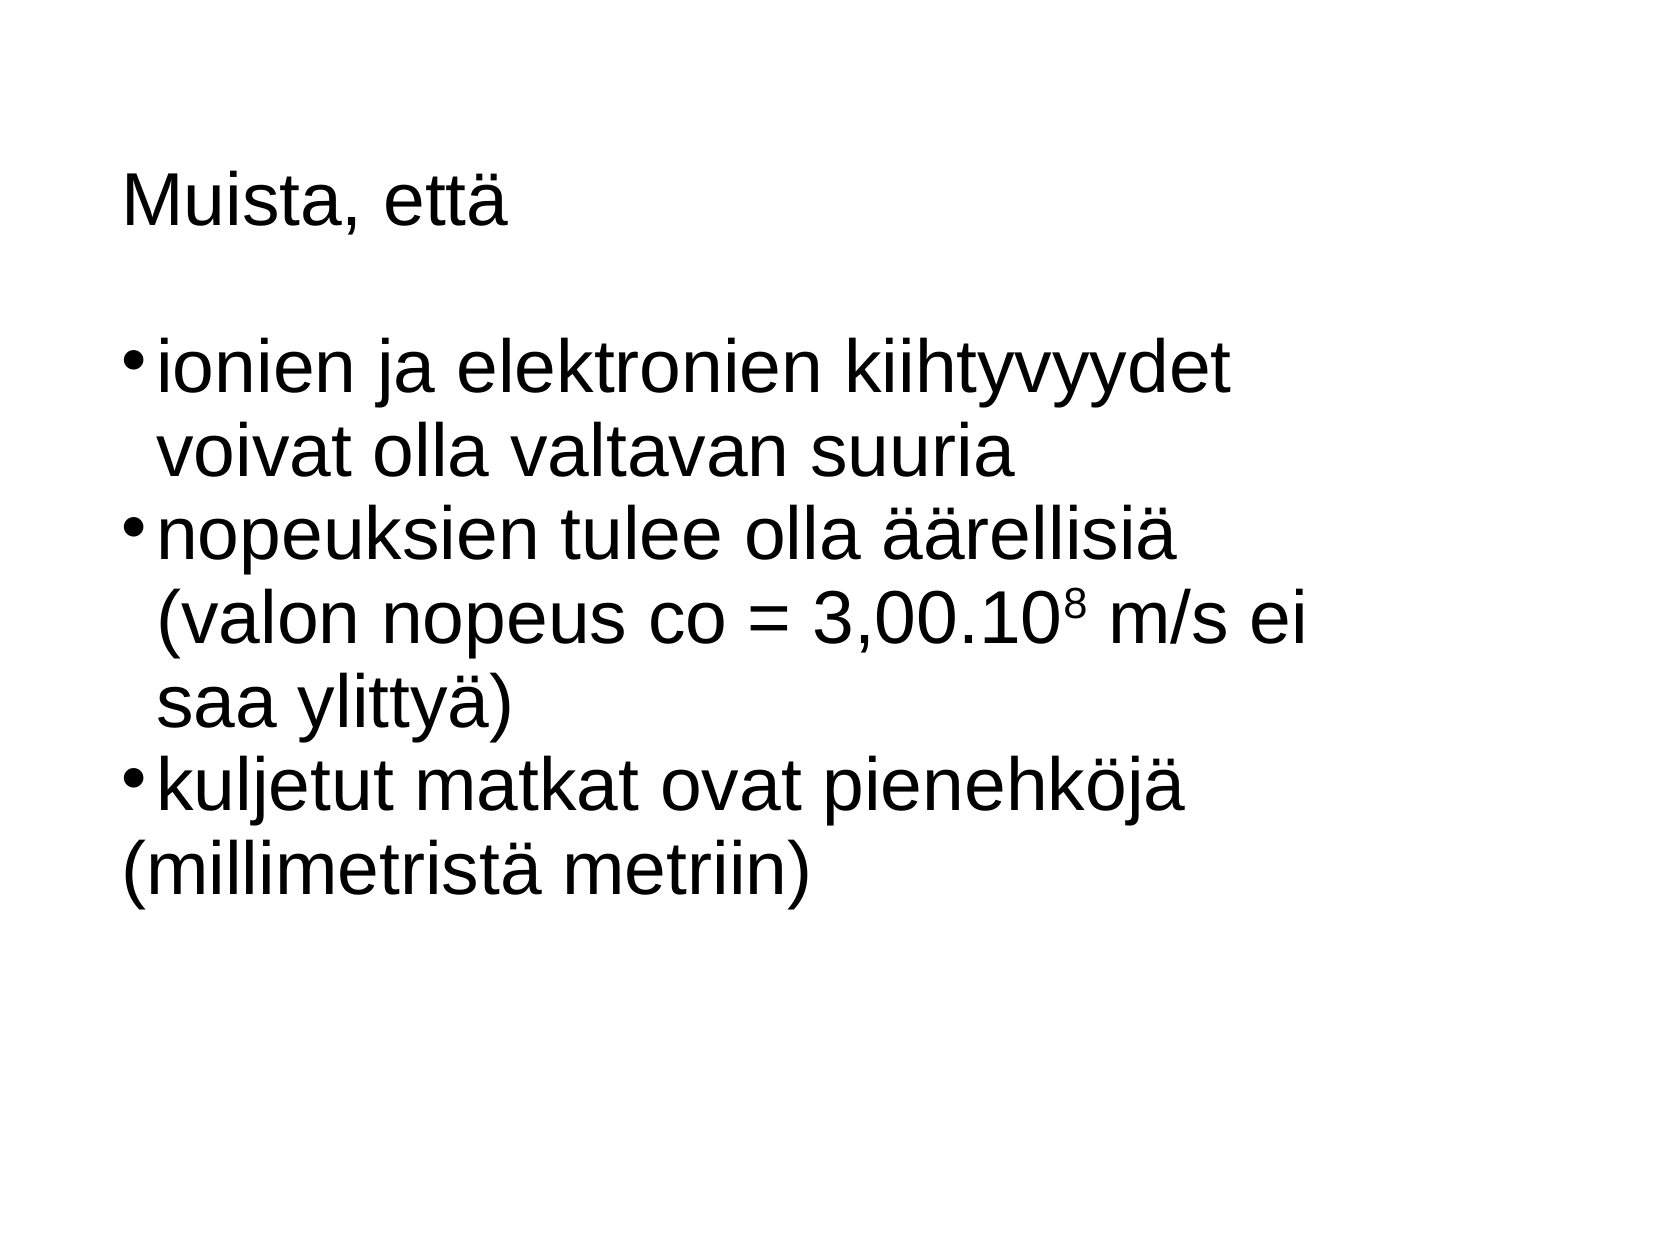

Muista, että
ionien ja elektronien kiihtyvyydet voivat olla valtavan suuria
nopeuksien tulee olla äärellisiä (valon nopeus co = 3,00.108 m/s ei saa ylittyä)
kuljetut matkat ovat pienehköjä
(millimetristä metriin)